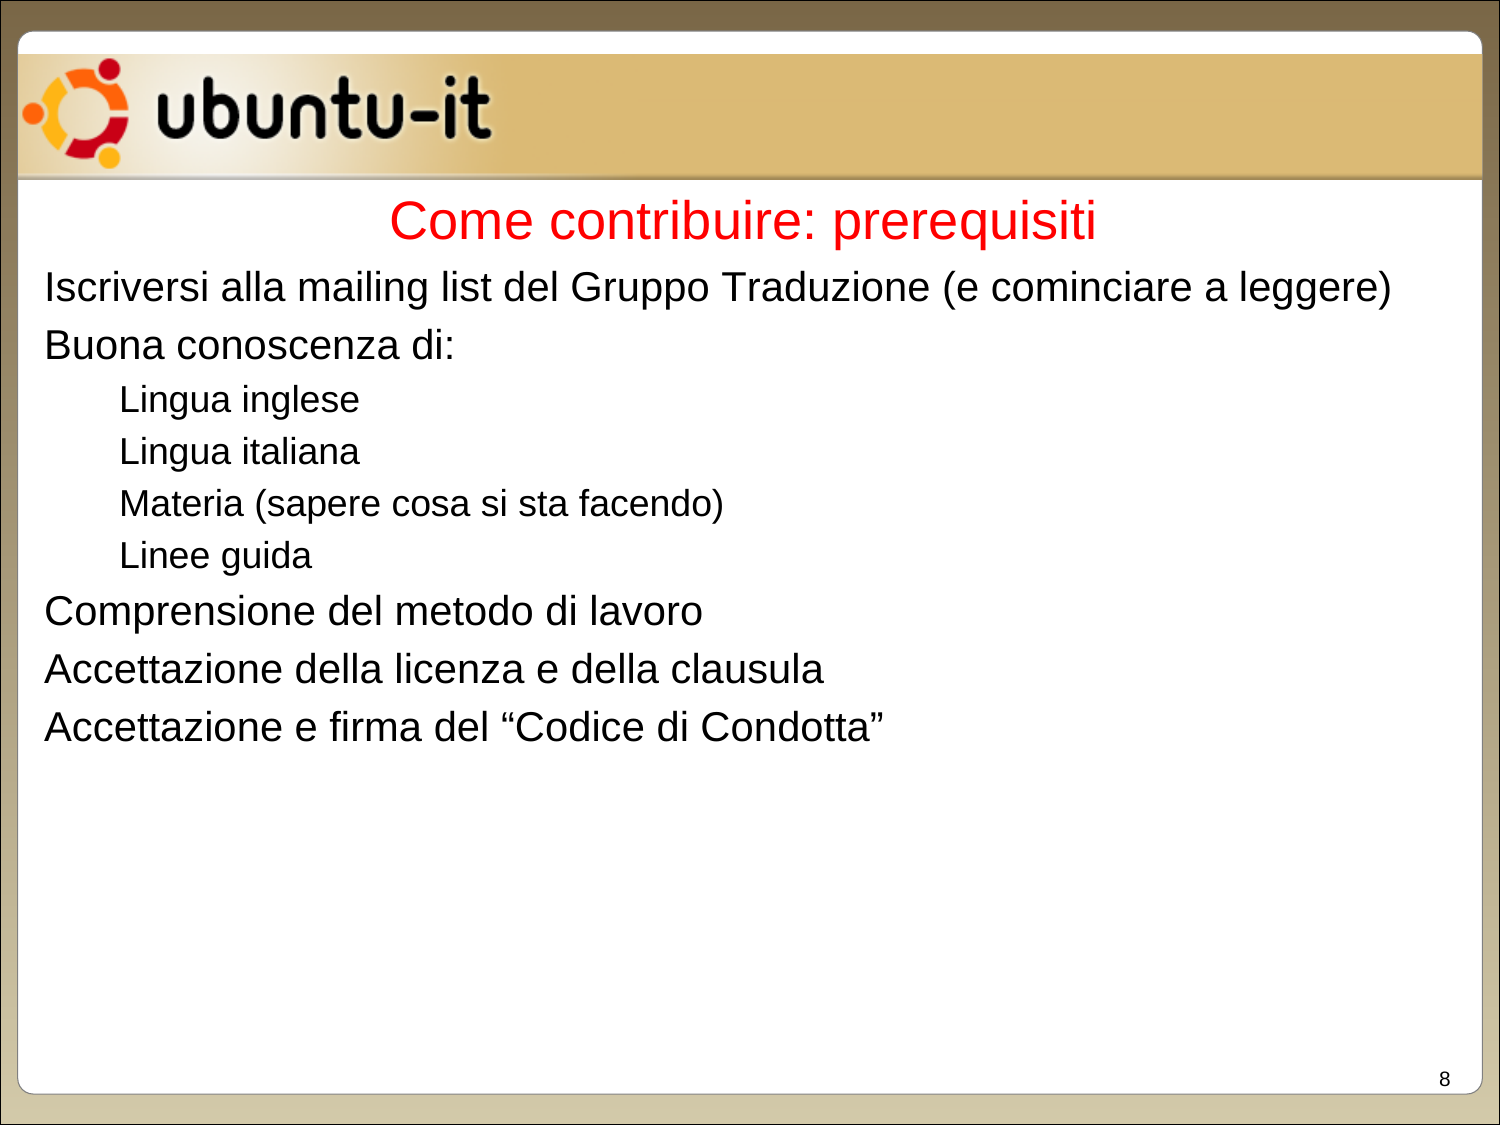

# Come contribuire: prerequisiti
Iscriversi alla mailing list del Gruppo Traduzione (e cominciare a leggere)
Buona conoscenza di:
Lingua inglese
Lingua italiana
Materia (sapere cosa si sta facendo)
Linee guida
Comprensione del metodo di lavoro
Accettazione della licenza e della clausula
Accettazione e firma del “Codice di Condotta”
8